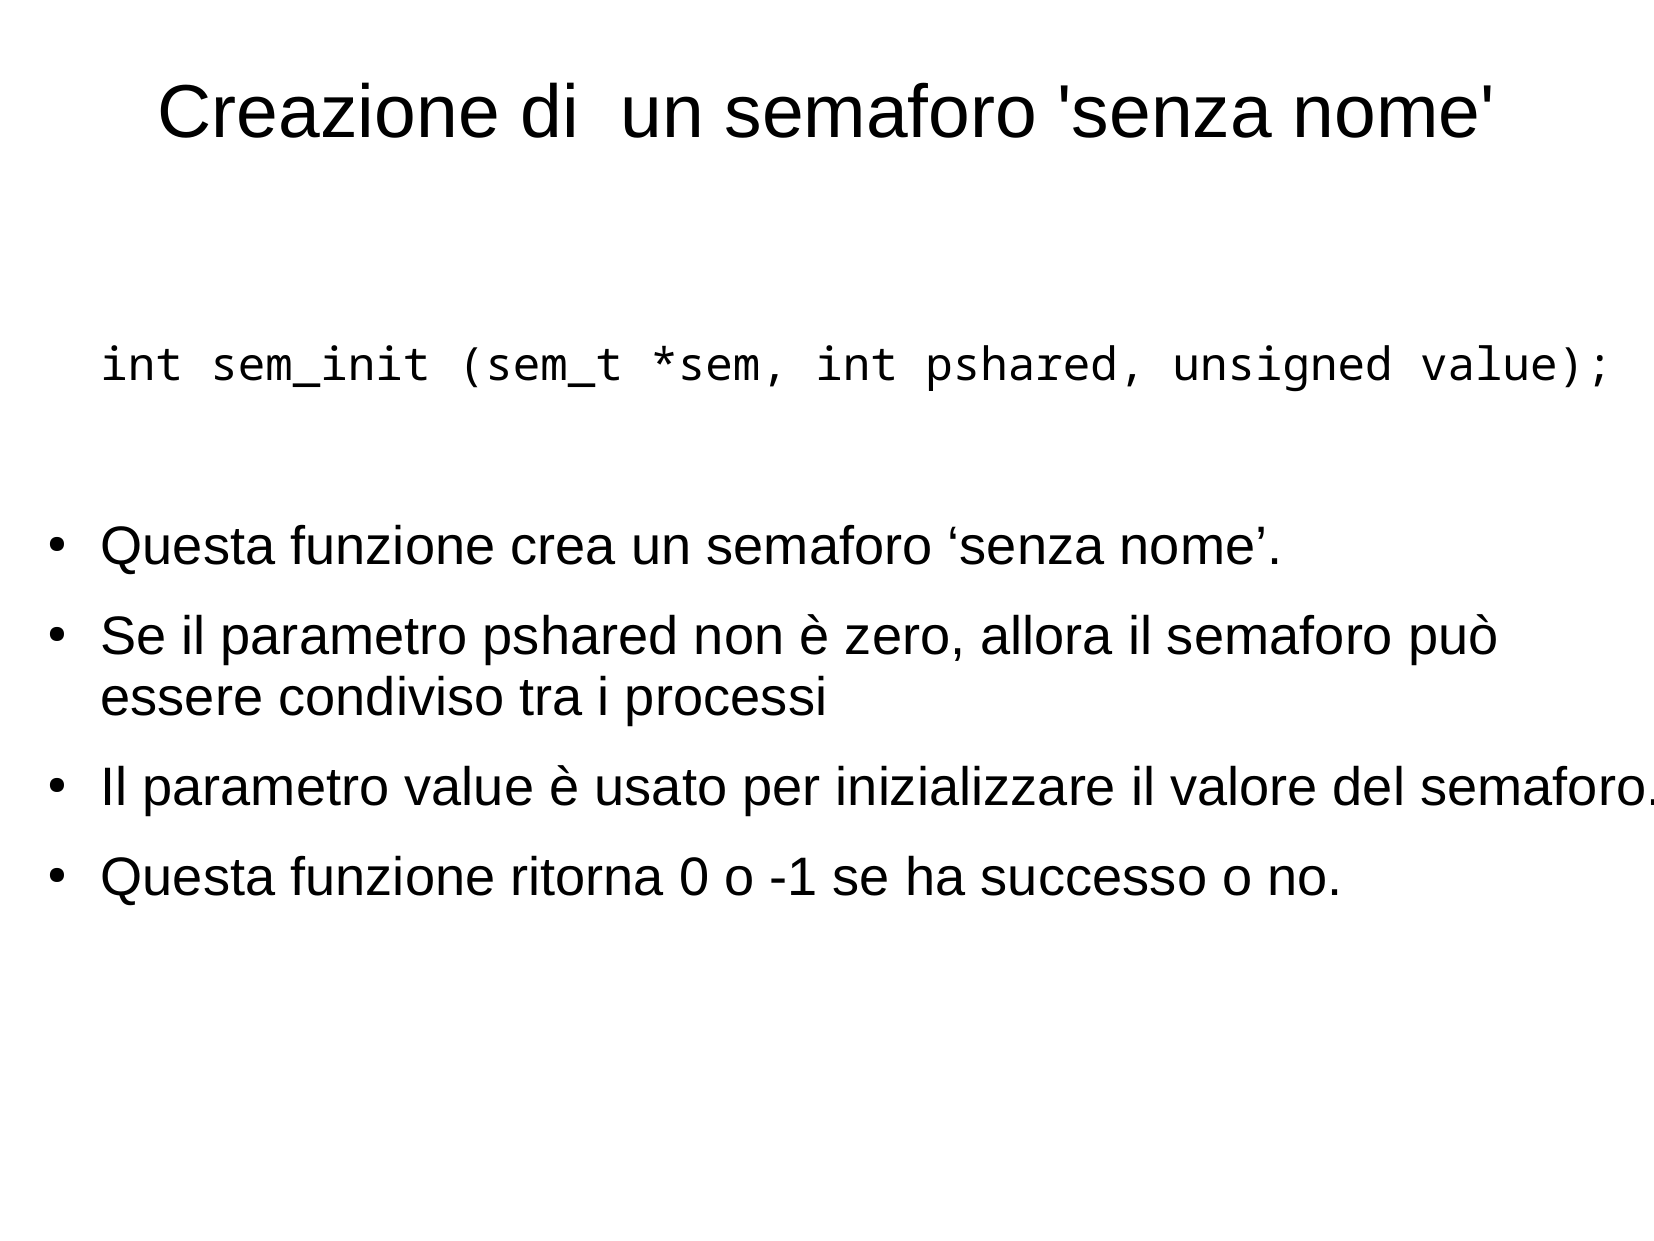

# Creazione di un semaforo 'senza nome'
int sem_init (sem_t *sem, int pshared, unsigned value);
Questa funzione crea un semaforo ‘senza nome’.
Se il parametro pshared non è zero, allora il semaforo può essere condiviso tra i processi
Il parametro value è usato per inizializzare il valore del semaforo.
Questa funzione ritorna 0 o -1 se ha successo o no.